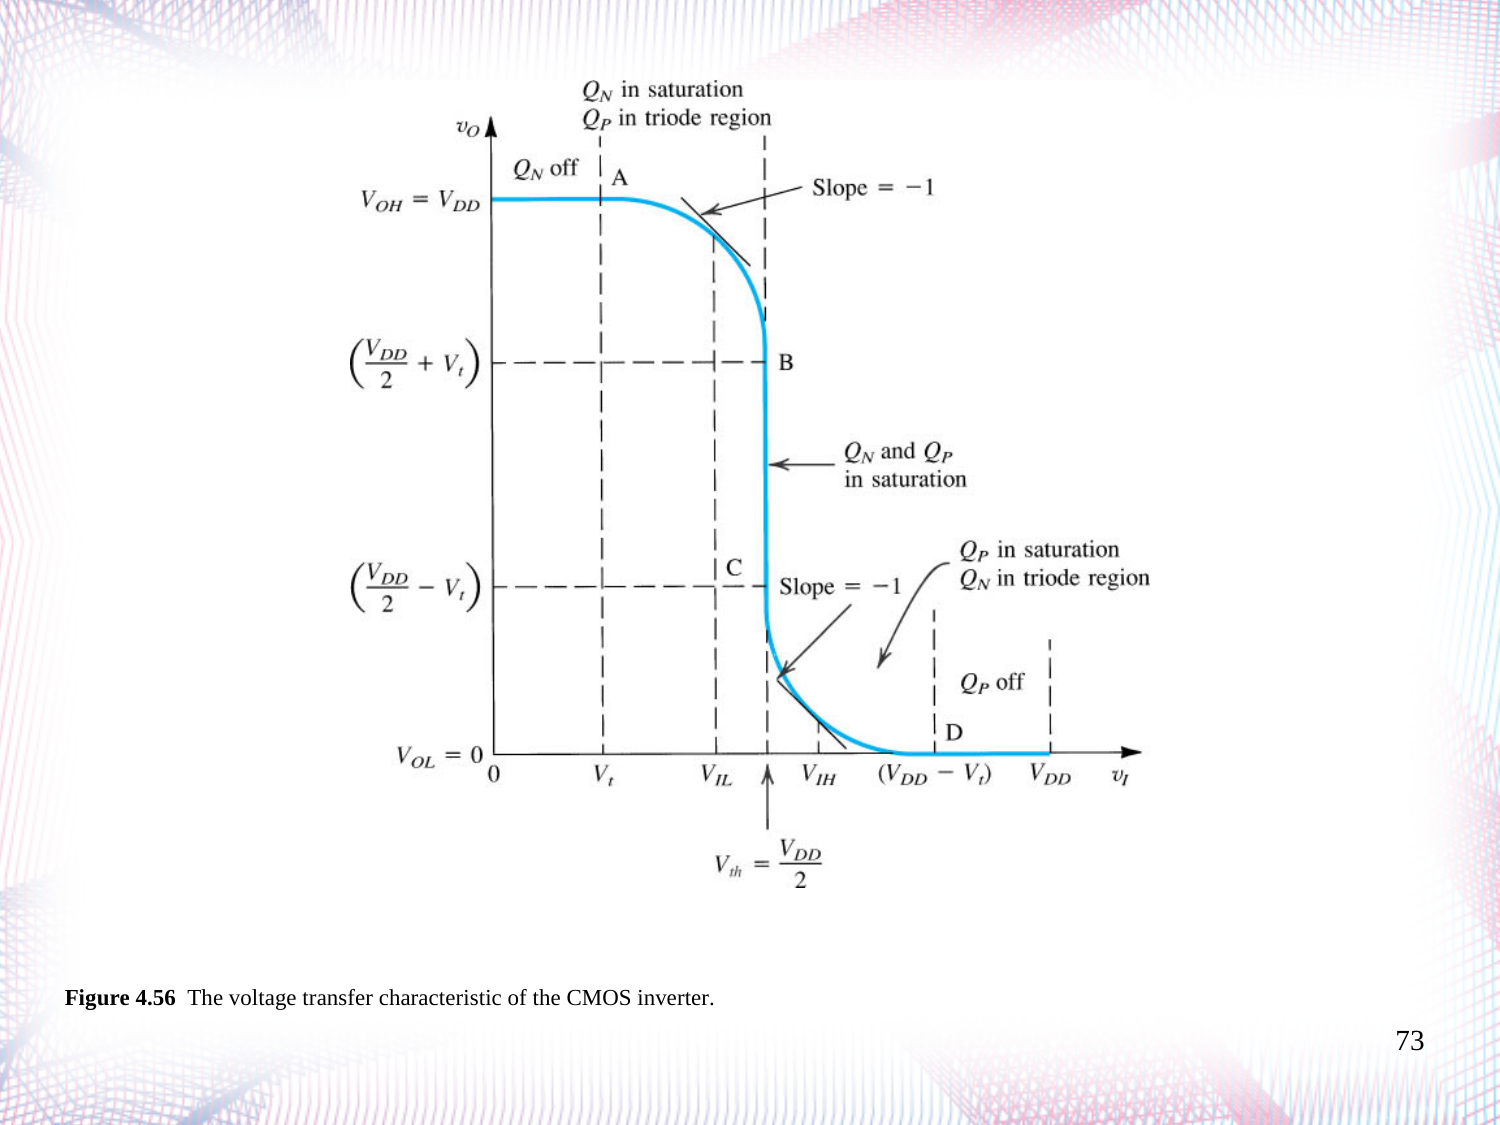

Figure 4.56 The voltage transfer characteristic of the CMOS inverter.
73